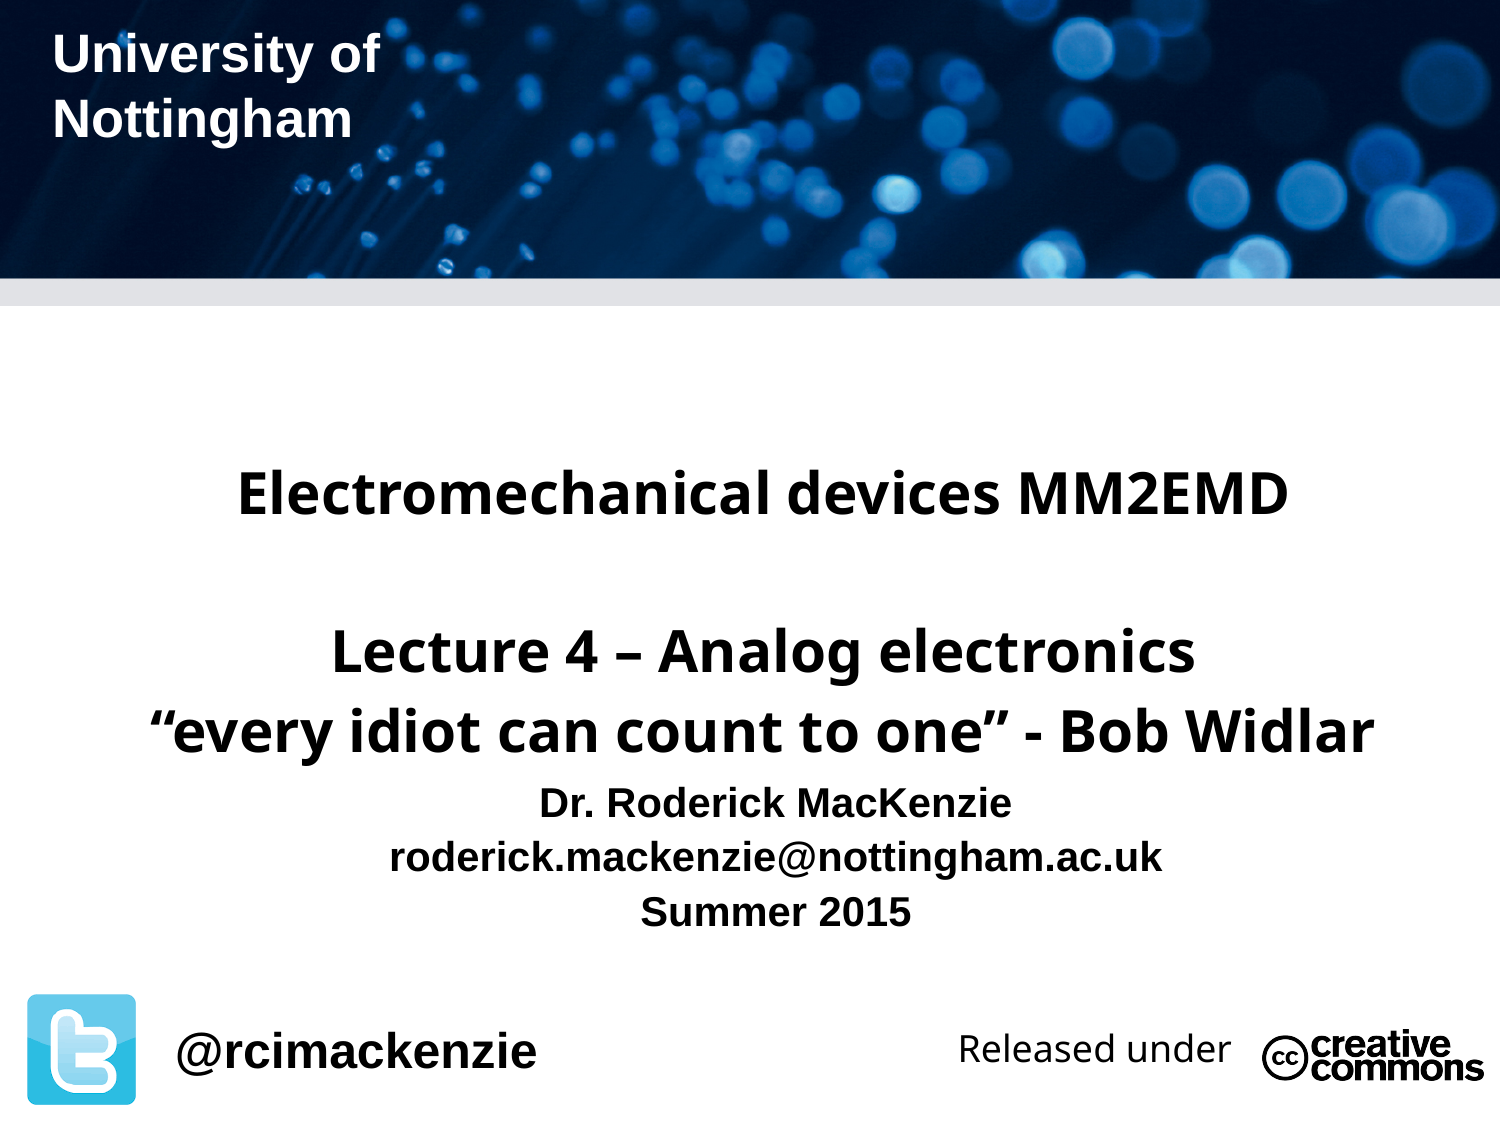

Electromechanical devices MM2EMD
Lecture 4 – Analog electronics
“every idiot can count to one” - Bob Widlar
# Dr. Roderick MacKenzie
roderick.mackenzie@nottingham.ac.uk
Summer 2015
@rcimackenzie
Released under